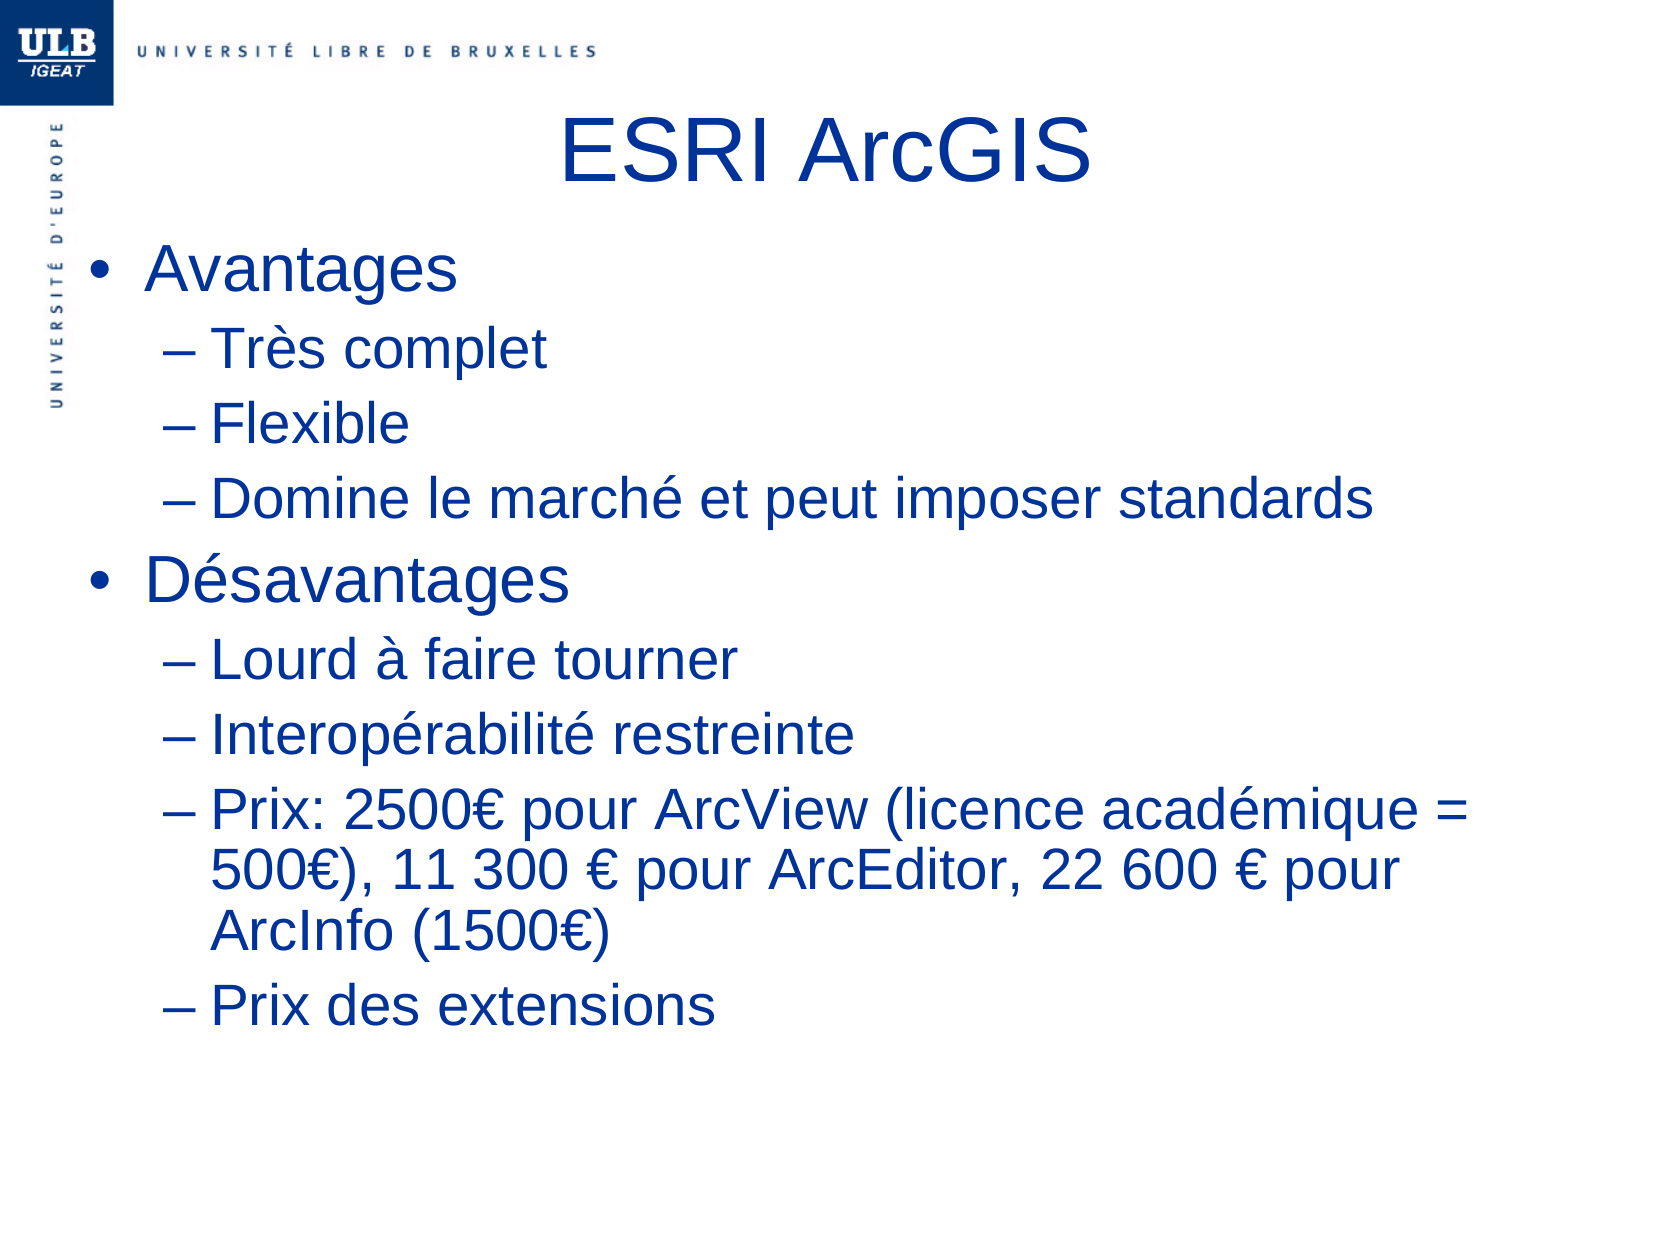

# ESRI ArcGIS
Avantages
Très complet
Flexible
Domine le marché et peut imposer standards
Désavantages
Lourd à faire tourner
Interopérabilité restreinte
Prix: 2500€ pour ArcView (licence académique = 500€), 11 300 € pour ArcEditor, 22 600 € pour ArcInfo (1500€)
Prix des extensions